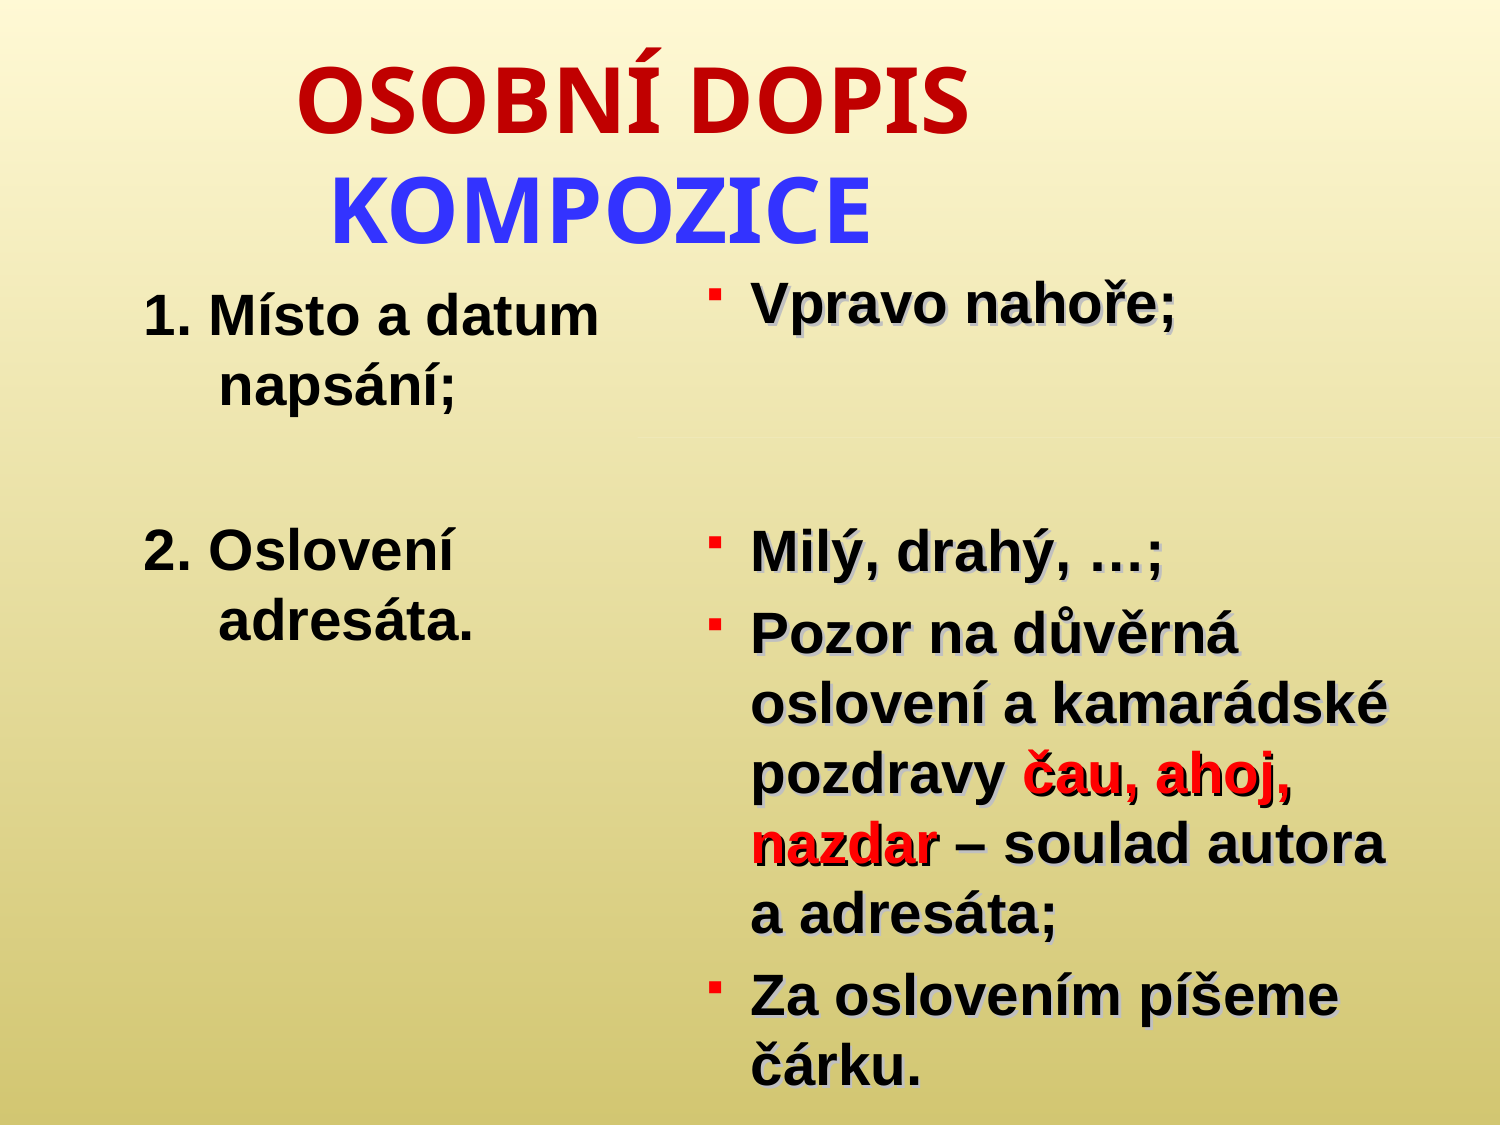

# OSOBNÍ DOPIS KOMPOZICE
Vpravo nahoře;
Milý, drahý, …;
Pozor na důvěrná oslovení a kamarádské pozdravy čau, ahoj, nazdar – soulad autora
a adresáta;
Za oslovením píšeme čárku.
1. Místo a datum napsání;
2. Oslovení adresáta.